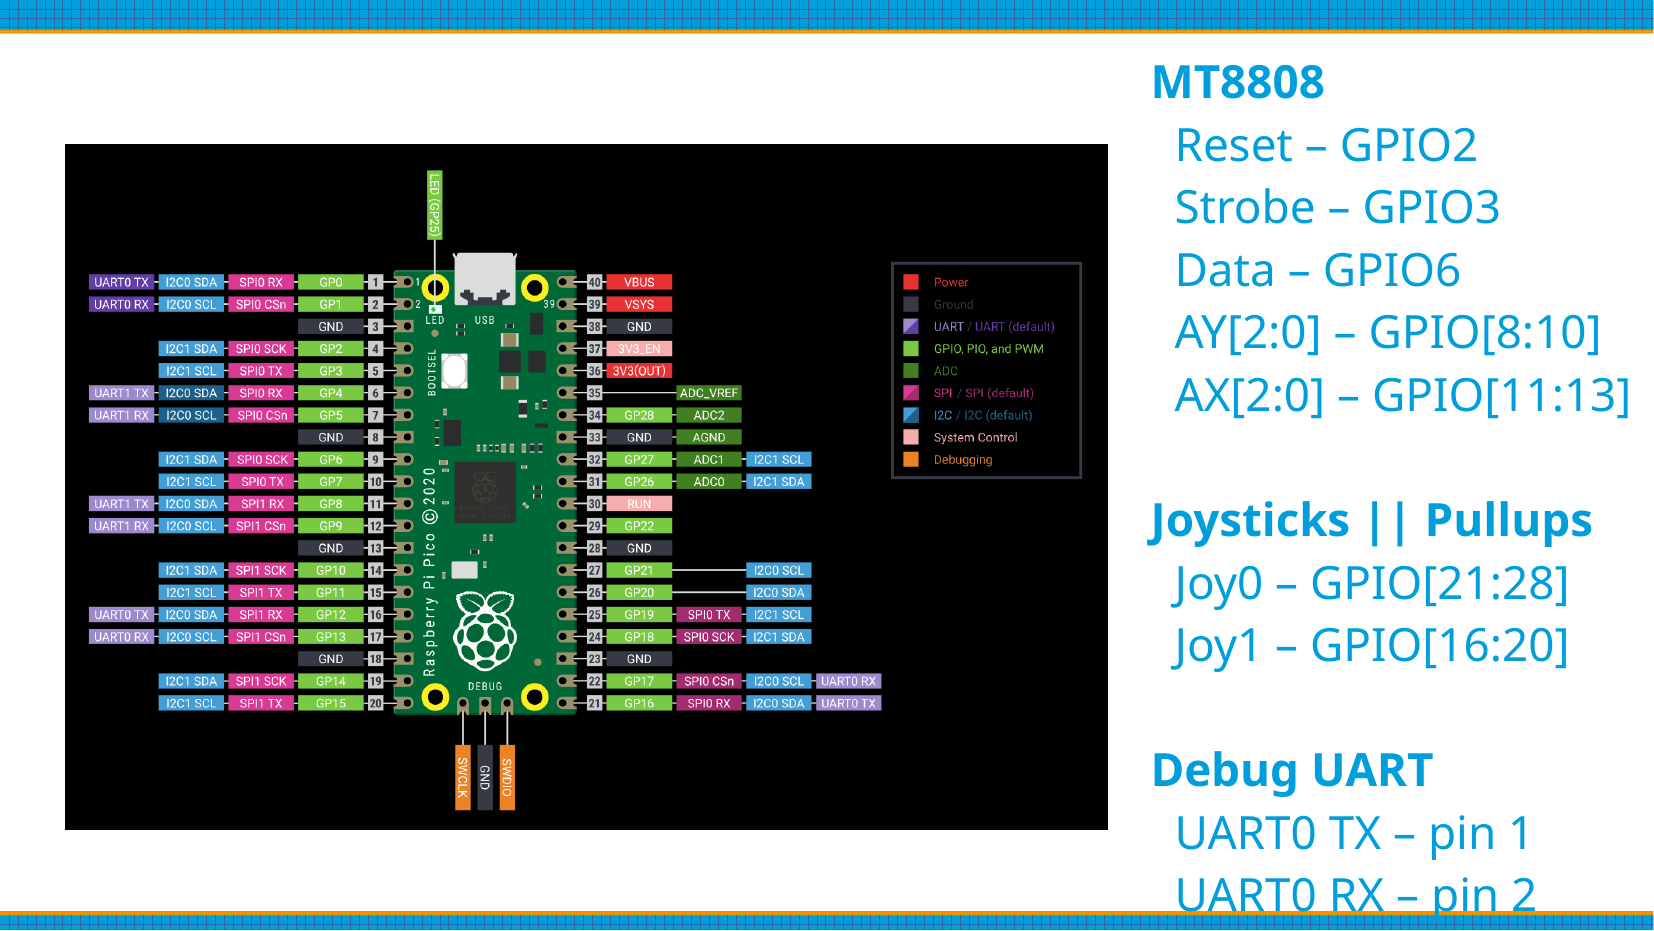

MT8808
 Reset – GPIO2
 Strobe – GPIO3
 Data – GPIO6
 AY[2:0] – GPIO[8:10]
 AX[2:0] – GPIO[11:13]
Joysticks || Pullups
 Joy0 – GPIO[21:28]
 Joy1 – GPIO[16:20]
Debug UART
 UART0 TX – pin 1
 UART0 RX – pin 2